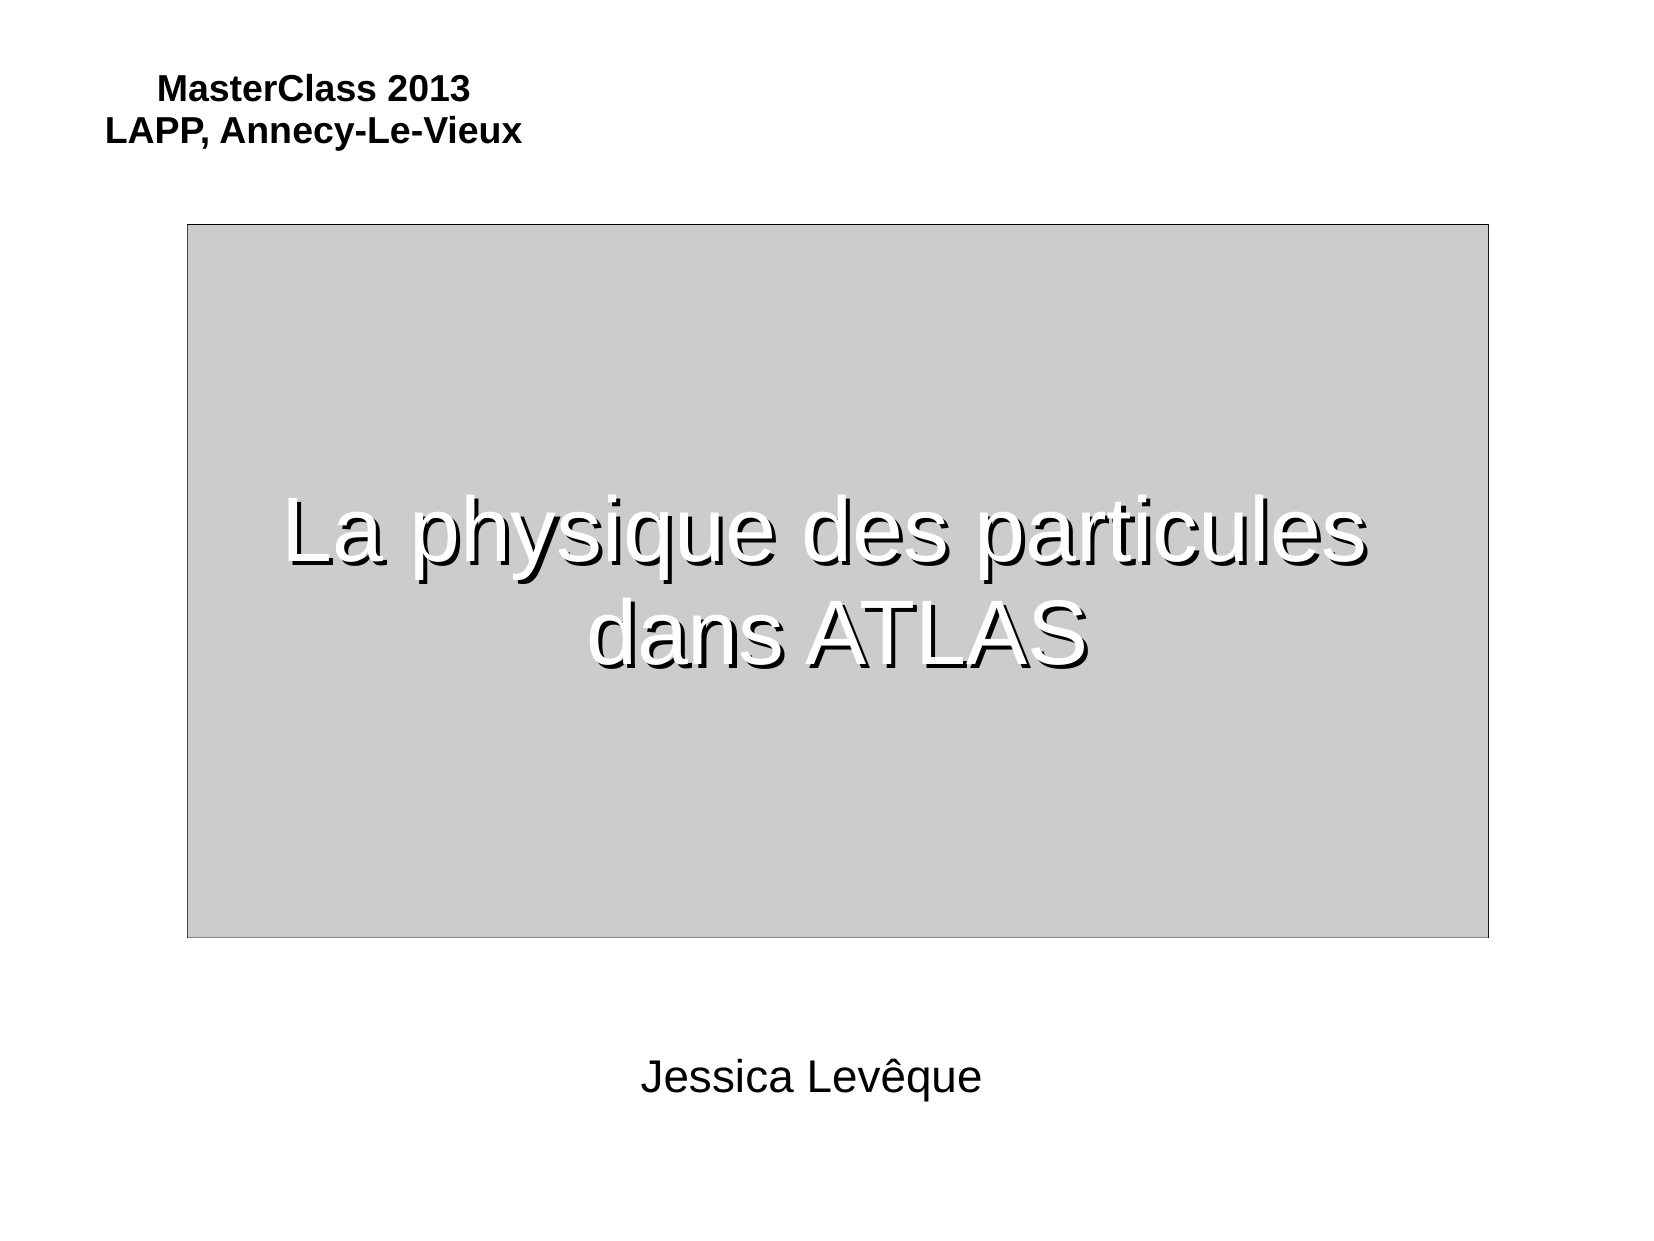

MasterClass 2013
LAPP, Annecy-Le-Vieux
# La physique des particules dans ATLAS
Jessica Levêque